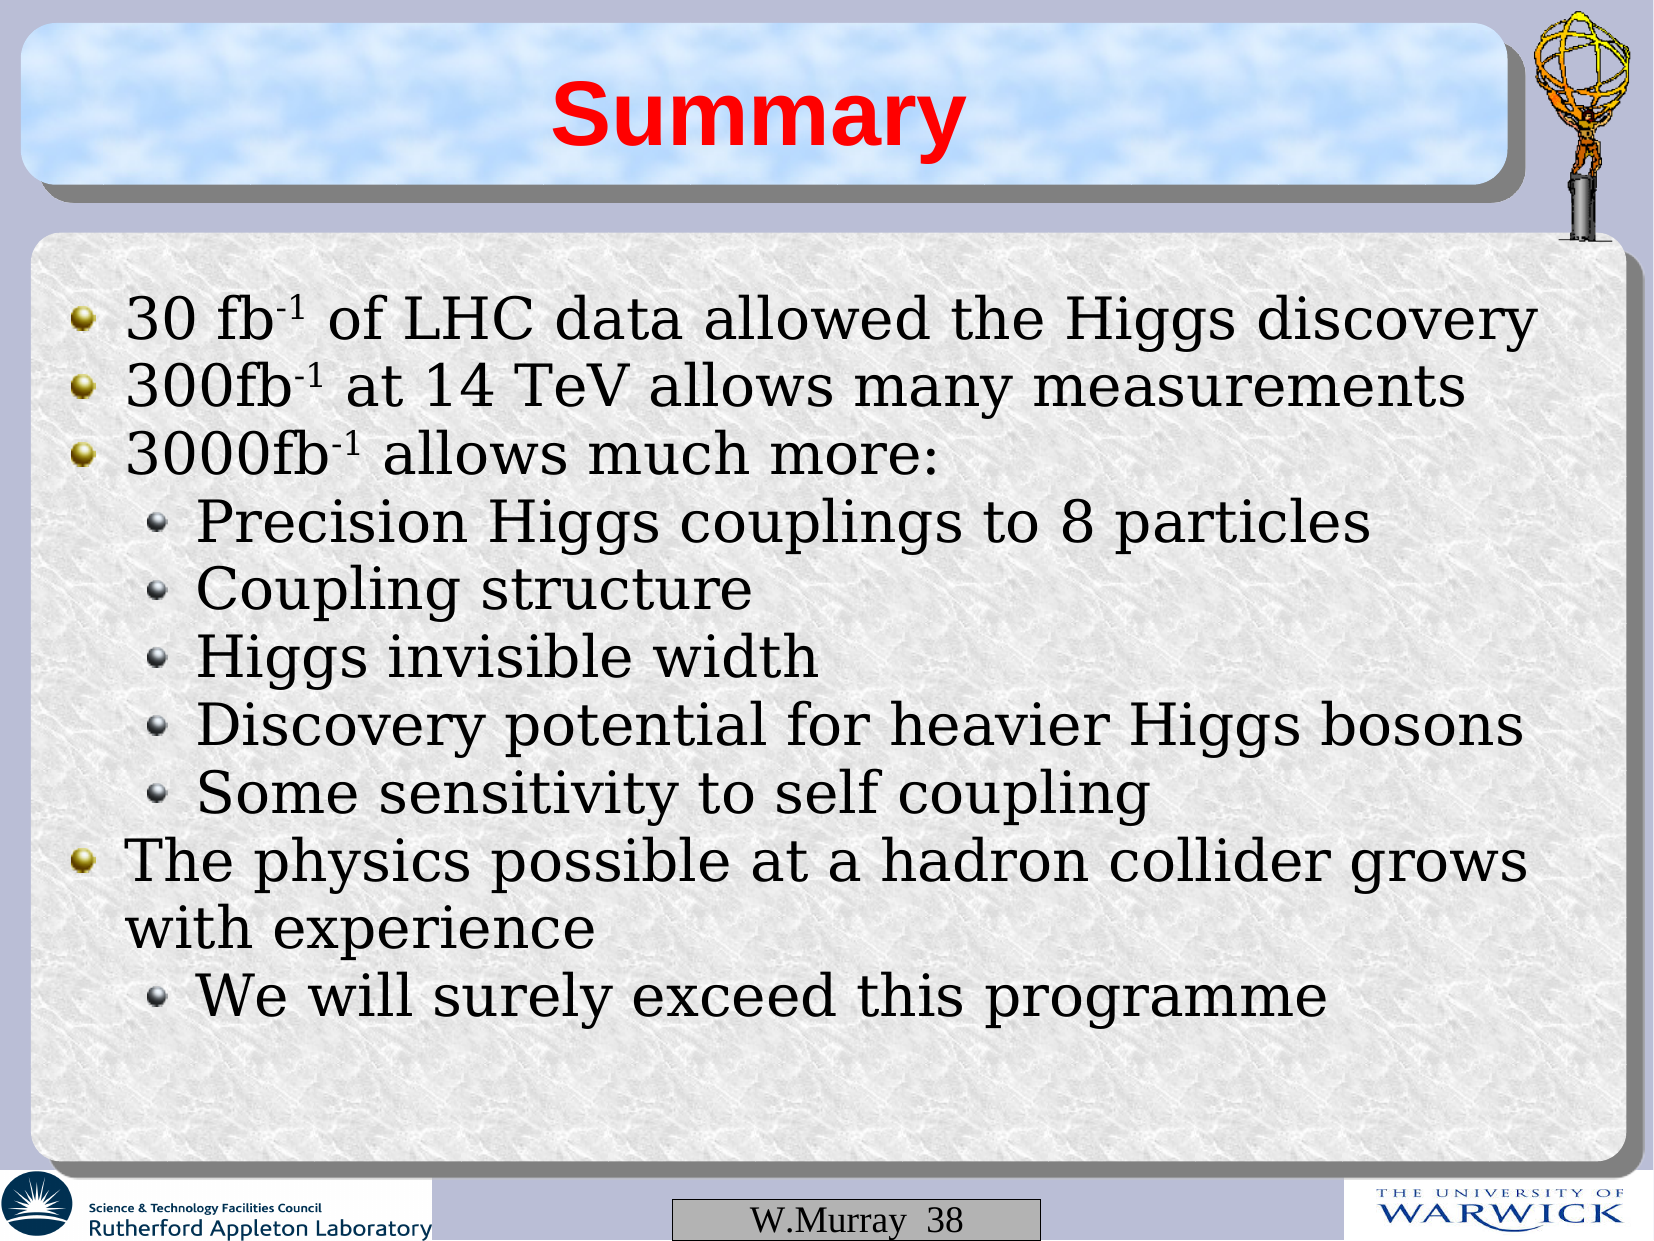

# Summary
30 fb-1 of LHC data allowed the Higgs discovery
300fb-1 at 14 TeV allows many measurements
3000fb-1 allows much more:
Precision Higgs couplings to 8 particles
Coupling structure
Higgs invisible width
Discovery potential for heavier Higgs bosons
Some sensitivity to self coupling
The physics possible at a hadron collider grows with experience
We will surely exceed this programme